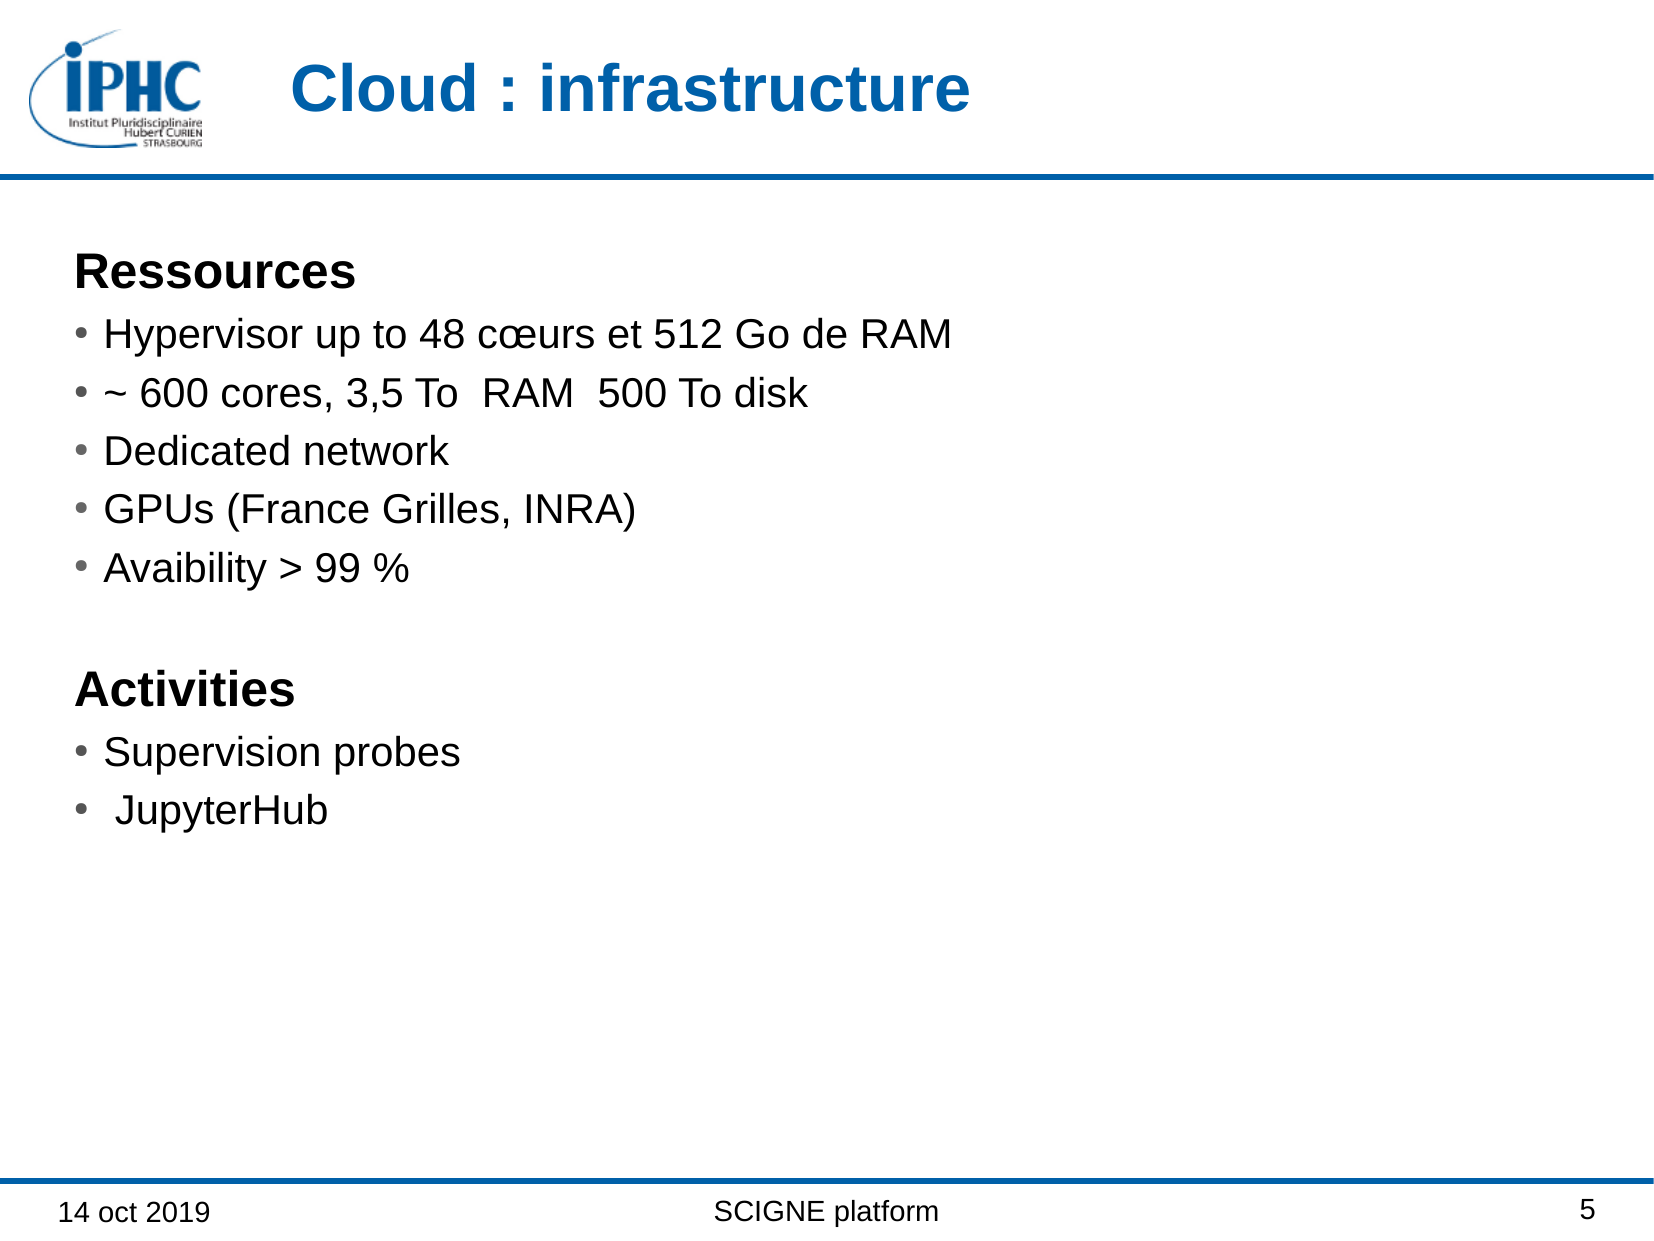

Cloud : infrastructure
Ressources
Hypervisor up to 48 cœurs et 512 Go de RAM
~ 600 cores, 3,5 To RAM 500 To disk
Dedicated network
GPUs (France Grilles, INRA)
Avaibility > 99 %
Activities
Supervision probes
 JupyterHub
5
SCIGNE platform
14 oct 2019